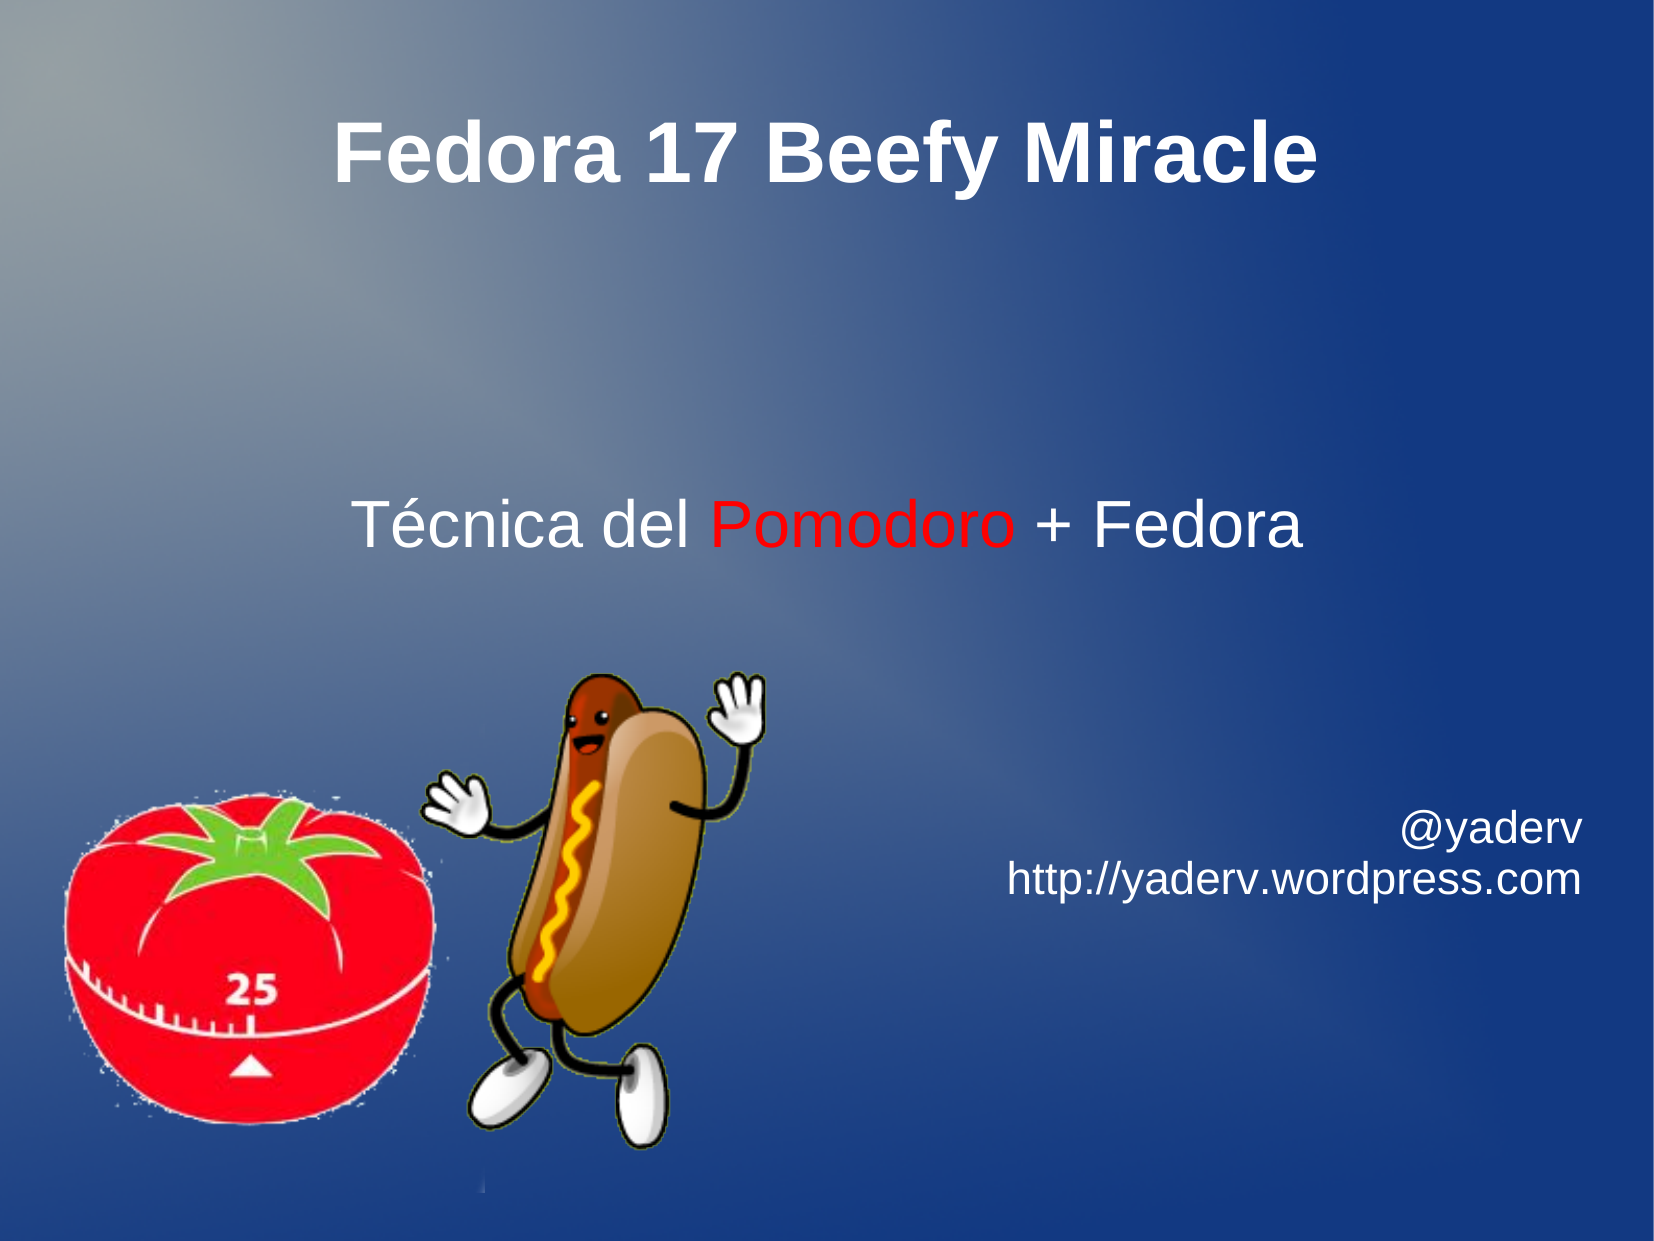

# Fedora 17 Beefy Miracle
Técnica del Pomodoro + Fedora
@yaderv
http://yaderv.wordpress.com